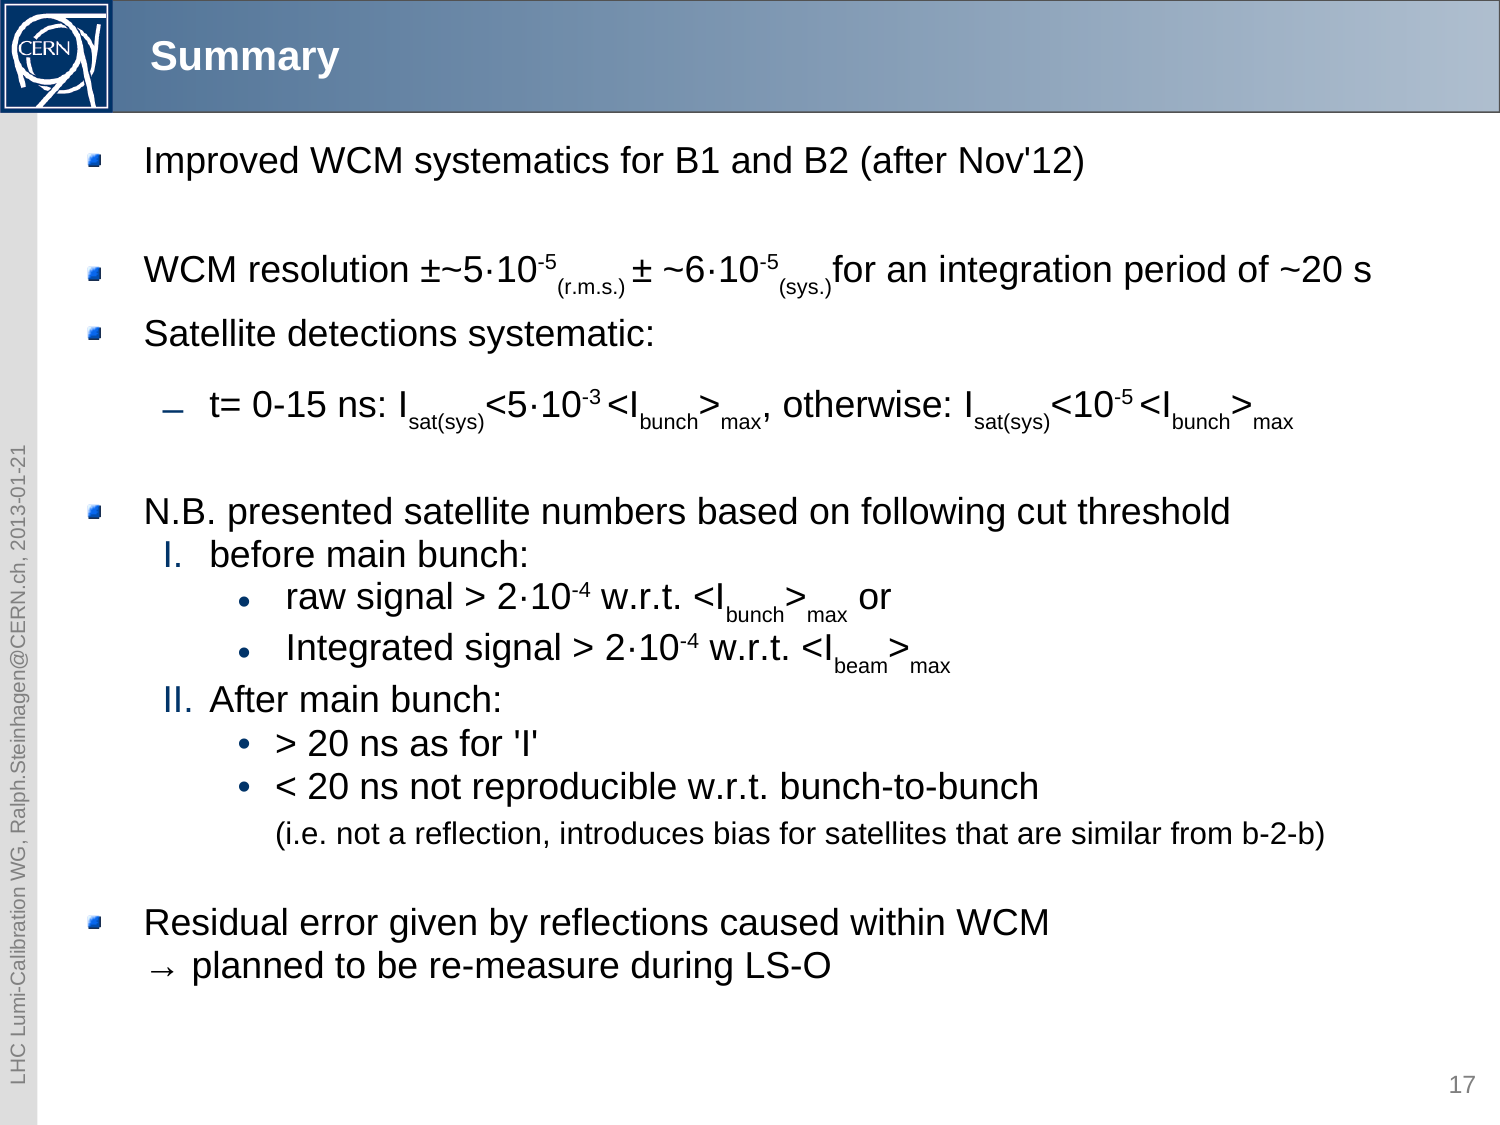

# Summary
Improved WCM systematics for B1 and B2 (after Nov'12)
WCM resolution ±~5·10-5(r.m.s.) ± ~6·10-5(sys.)for an integration period of ~20 s
Satellite detections systematic:
t= 0-15 ns: Isat(sys)<5·10-3 <Ibunch>max, otherwise: Isat(sys)<10-5 <Ibunch>max
N.B. presented satellite numbers based on following cut threshold
before main bunch:
 raw signal > 2·10-4 w.r.t. <Ibunch>max or
 Integrated signal > 2·10-4 w.r.t. <Ibeam>max
After main bunch:
> 20 ns as for 'I'
< 20 ns not reproducible w.r.t. bunch-to-bunch 		 (i.e. not a reflection, introduces bias for satellites that are similar from b-2-b)
Residual error given by reflections caused within WCM 			→ planned to be re-measure during LS-O